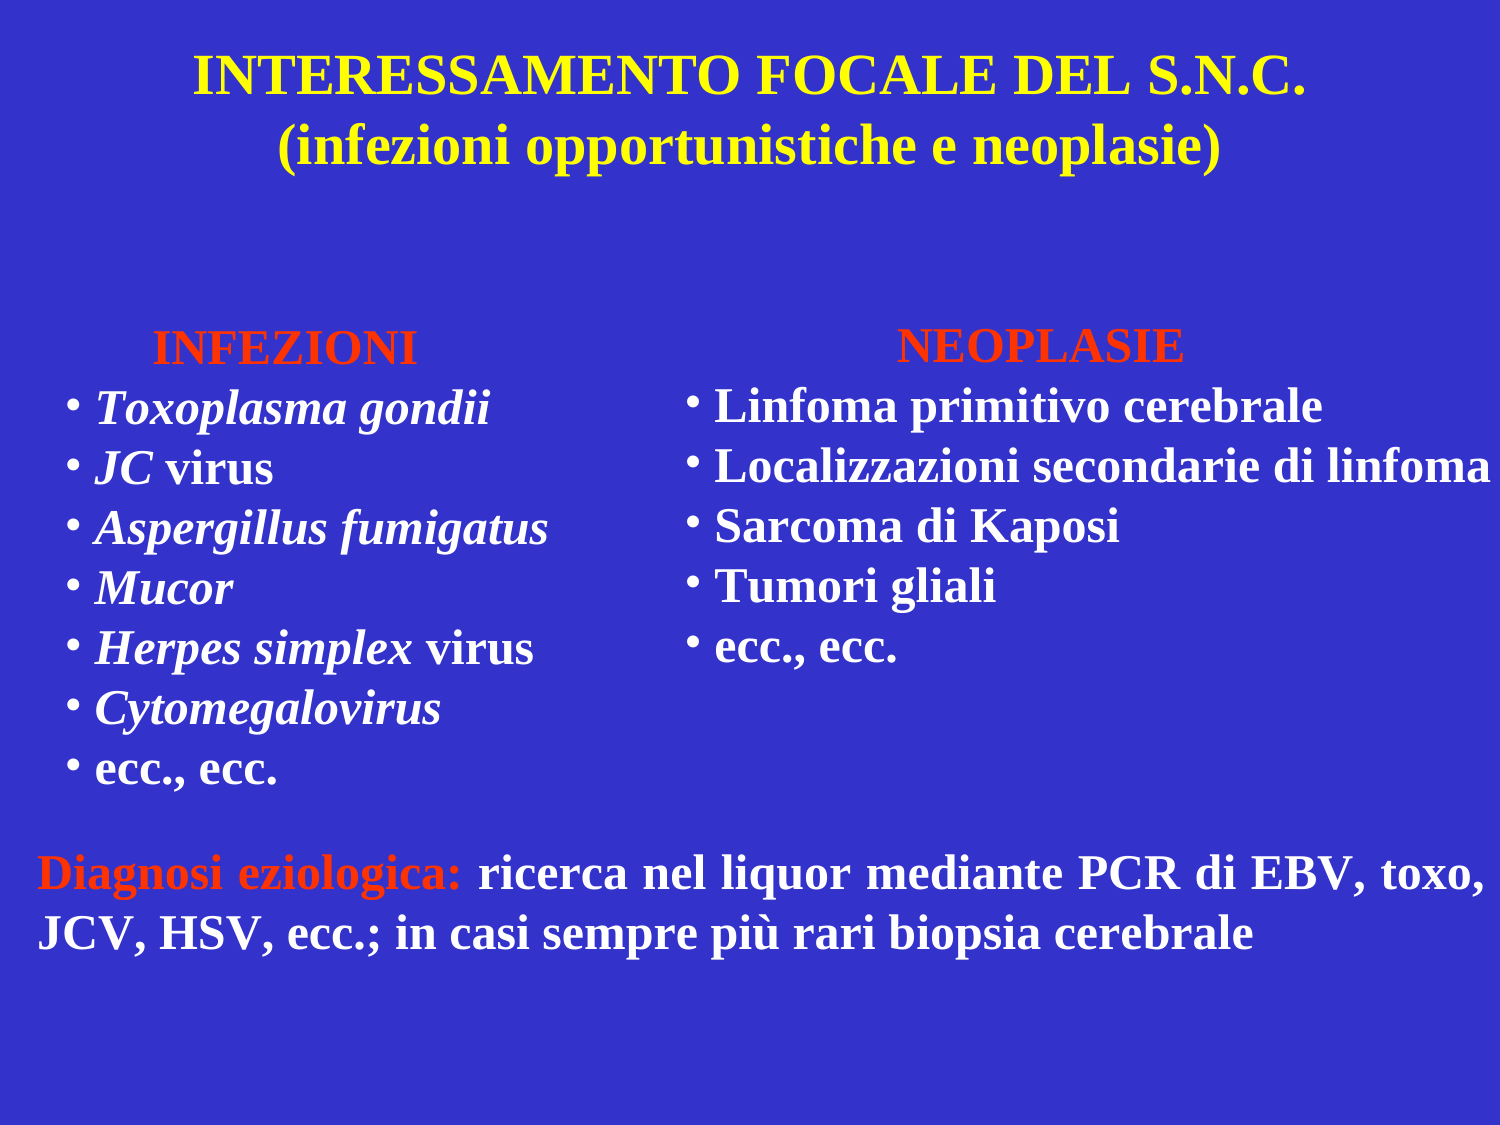

INTERESSAMENTO FOCALE DEL S.N.C.
(infezioni opportunistiche e neoplasie)
 NEOPLASIE
 Linfoma primitivo cerebrale
 Localizzazioni secondarie di linfoma
 Sarcoma di Kaposi
 Tumori gliali
 ecc., ecc.
 INFEZIONI
 Toxoplasma gondii
 JC virus
 Aspergillus fumigatus
 Mucor
 Herpes simplex virus
 Cytomegalovirus
 ecc., ecc.
Diagnosi eziologica: ricerca nel liquor mediante PCR di EBV, toxo, JCV, HSV, ecc.; in casi sempre più rari biopsia cerebrale